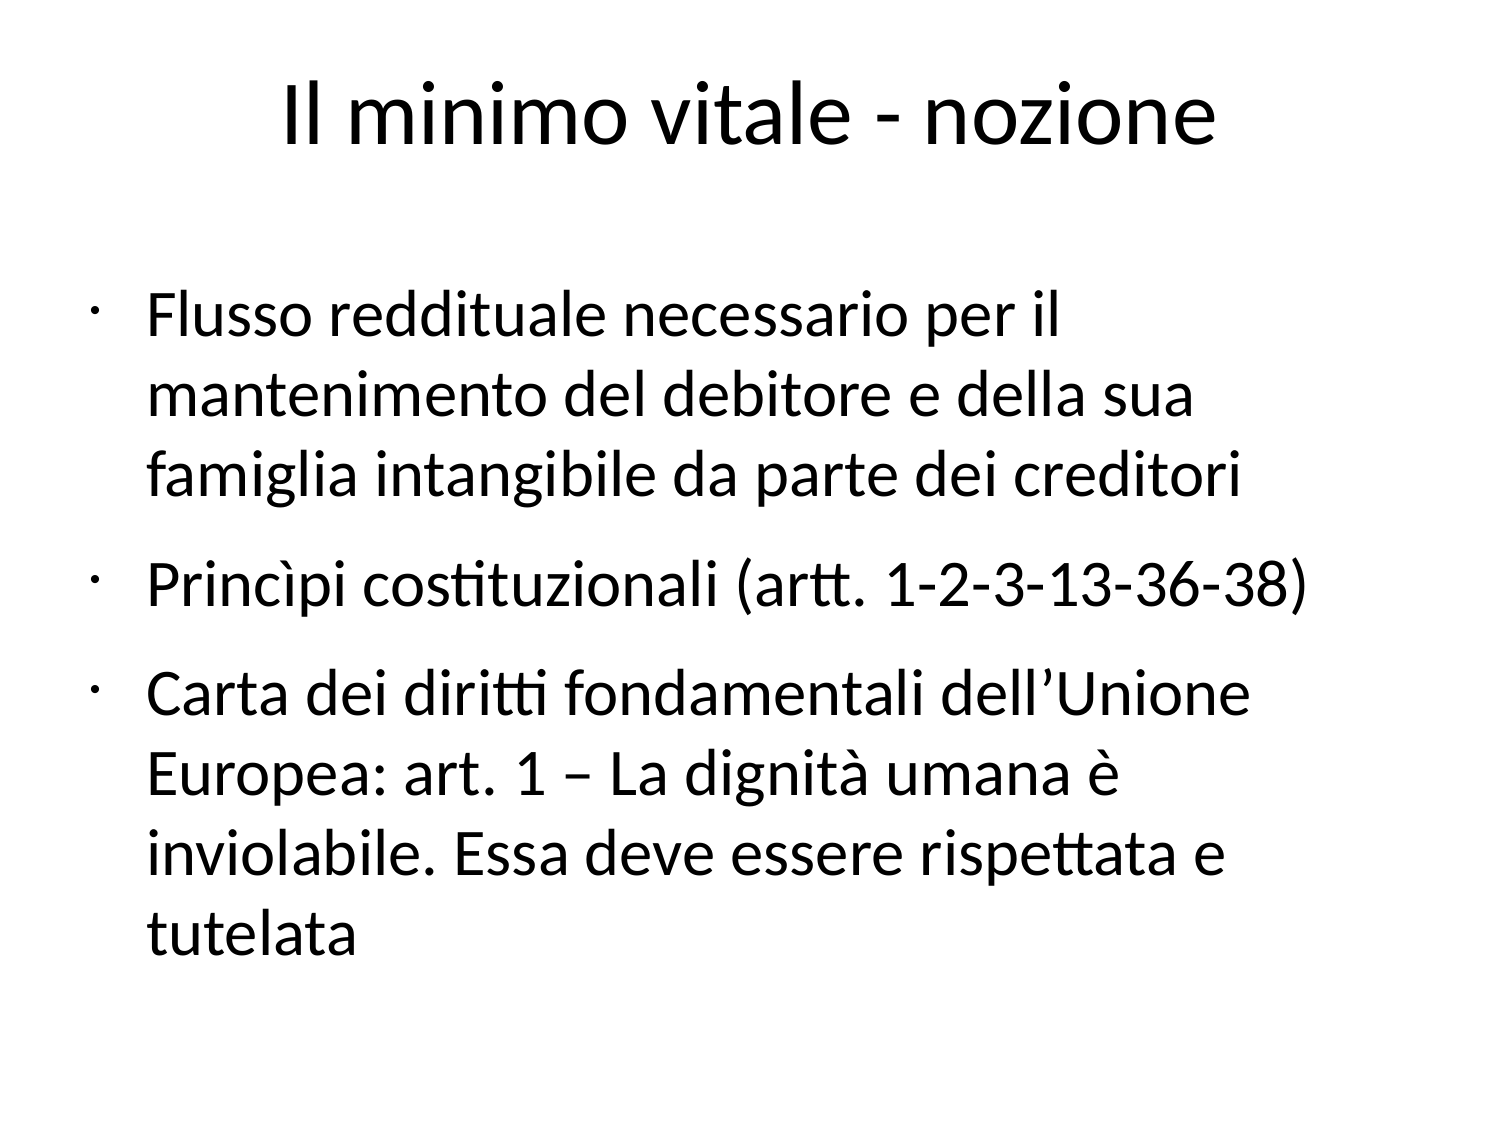

# Il minimo vitale - nozione
Flusso reddituale necessario per il mantenimento del debitore e della sua famiglia intangibile da parte dei creditori
Princìpi costituzionali (artt. 1-2-3-13-36-38)
Carta dei diritti fondamentali dell’Unione Europea: art. 1 – La dignità umana è inviolabile. Essa deve essere rispettata e tutelata